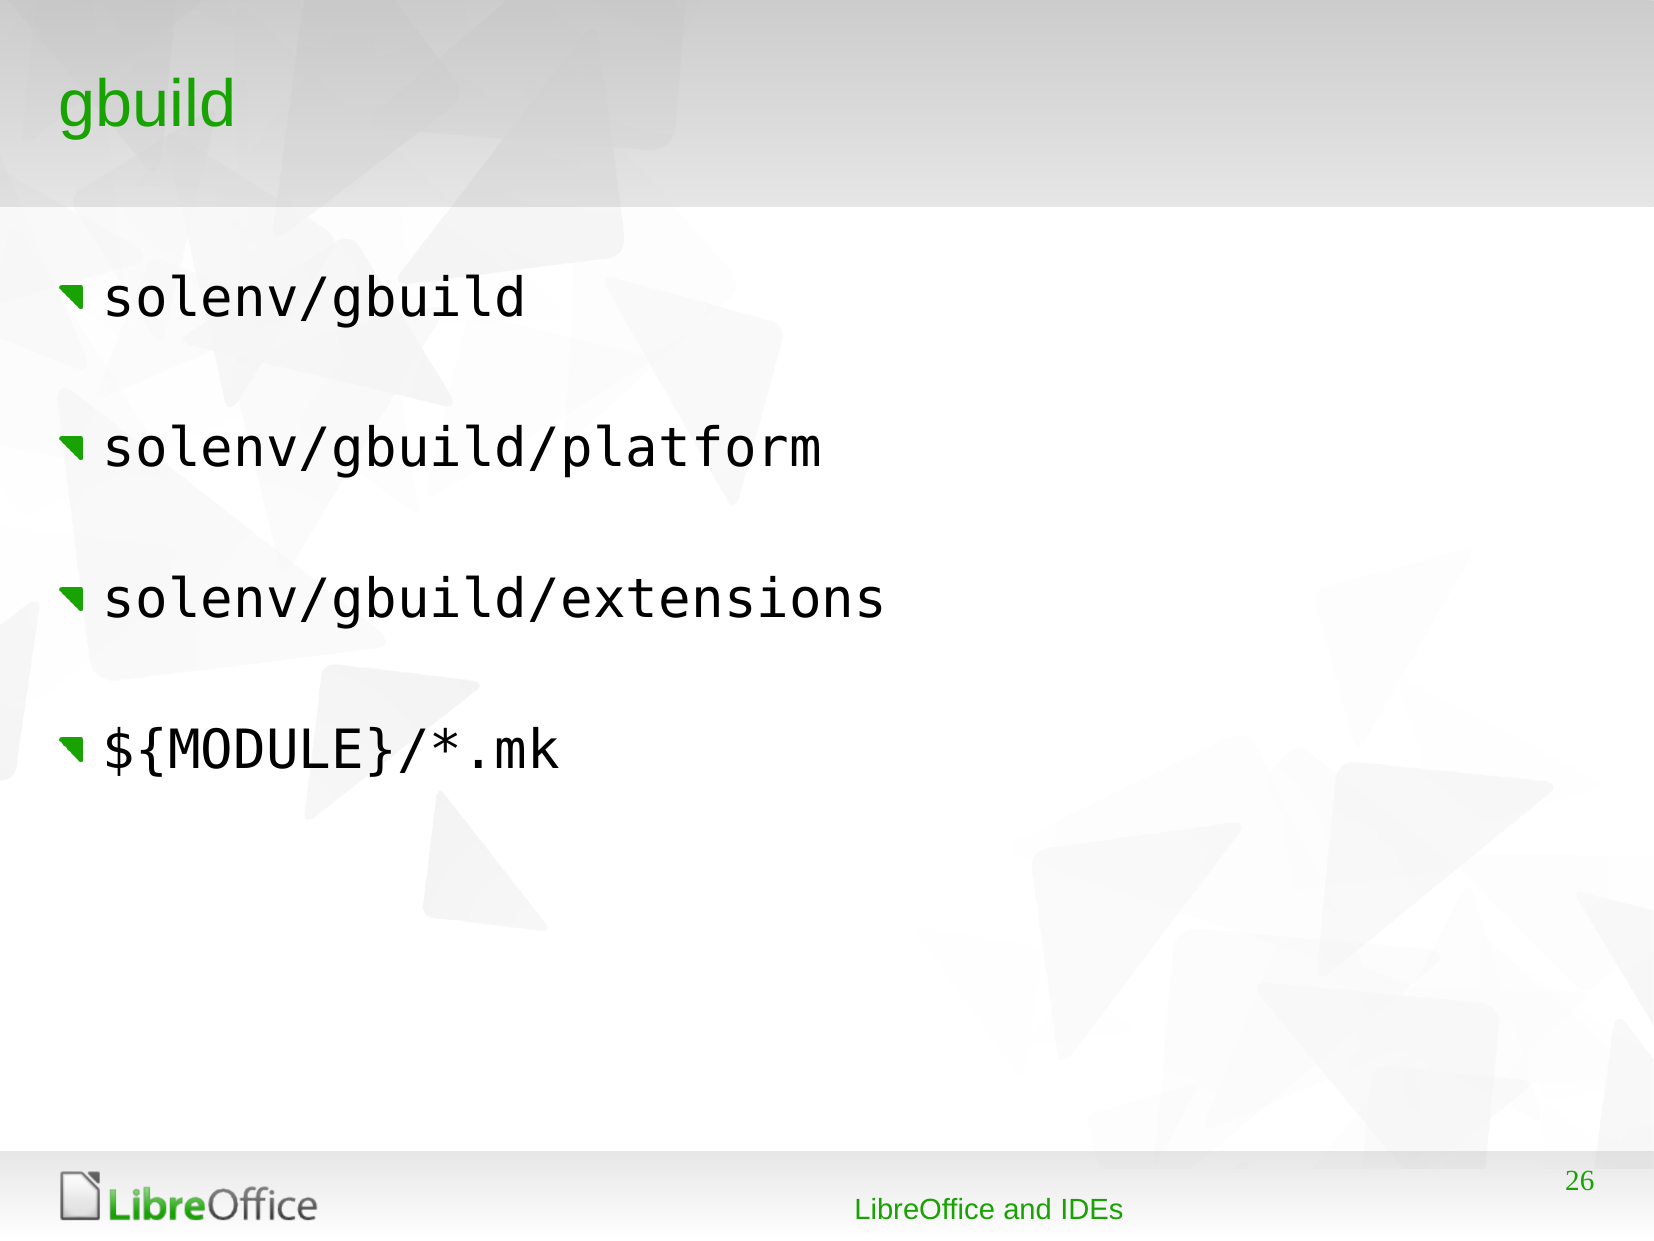

# gbuild
solenv/gbuild
solenv/gbuild/platform
solenv/gbuild/extensions
${MODULE}/*.mk
26